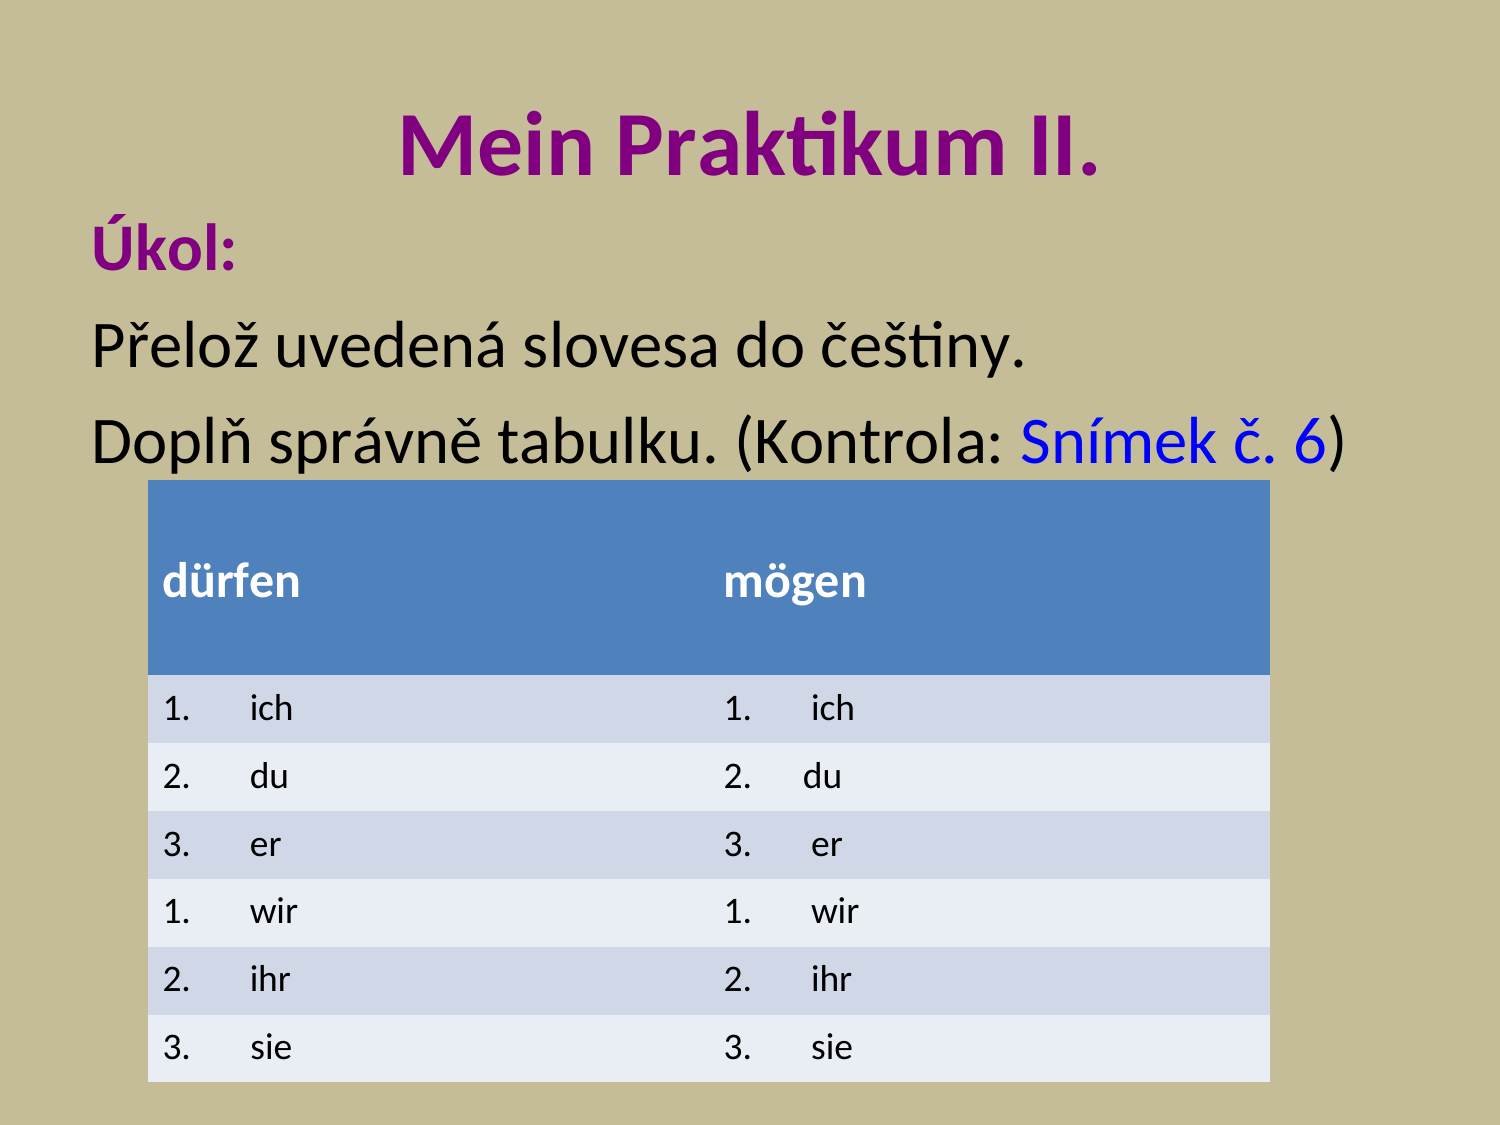

# Mein Praktikum II.
Úkol:
Přelož uvedená slovesa do češtiny.
Doplň správně tabulku. (Kontrola: Snímek č. 6)
| dürfen | mögen |
| --- | --- |
| ich | ich |
| du | 2. du |
| er | er |
| wir | wir |
| ihr | ihr |
| 3. sie | sie |